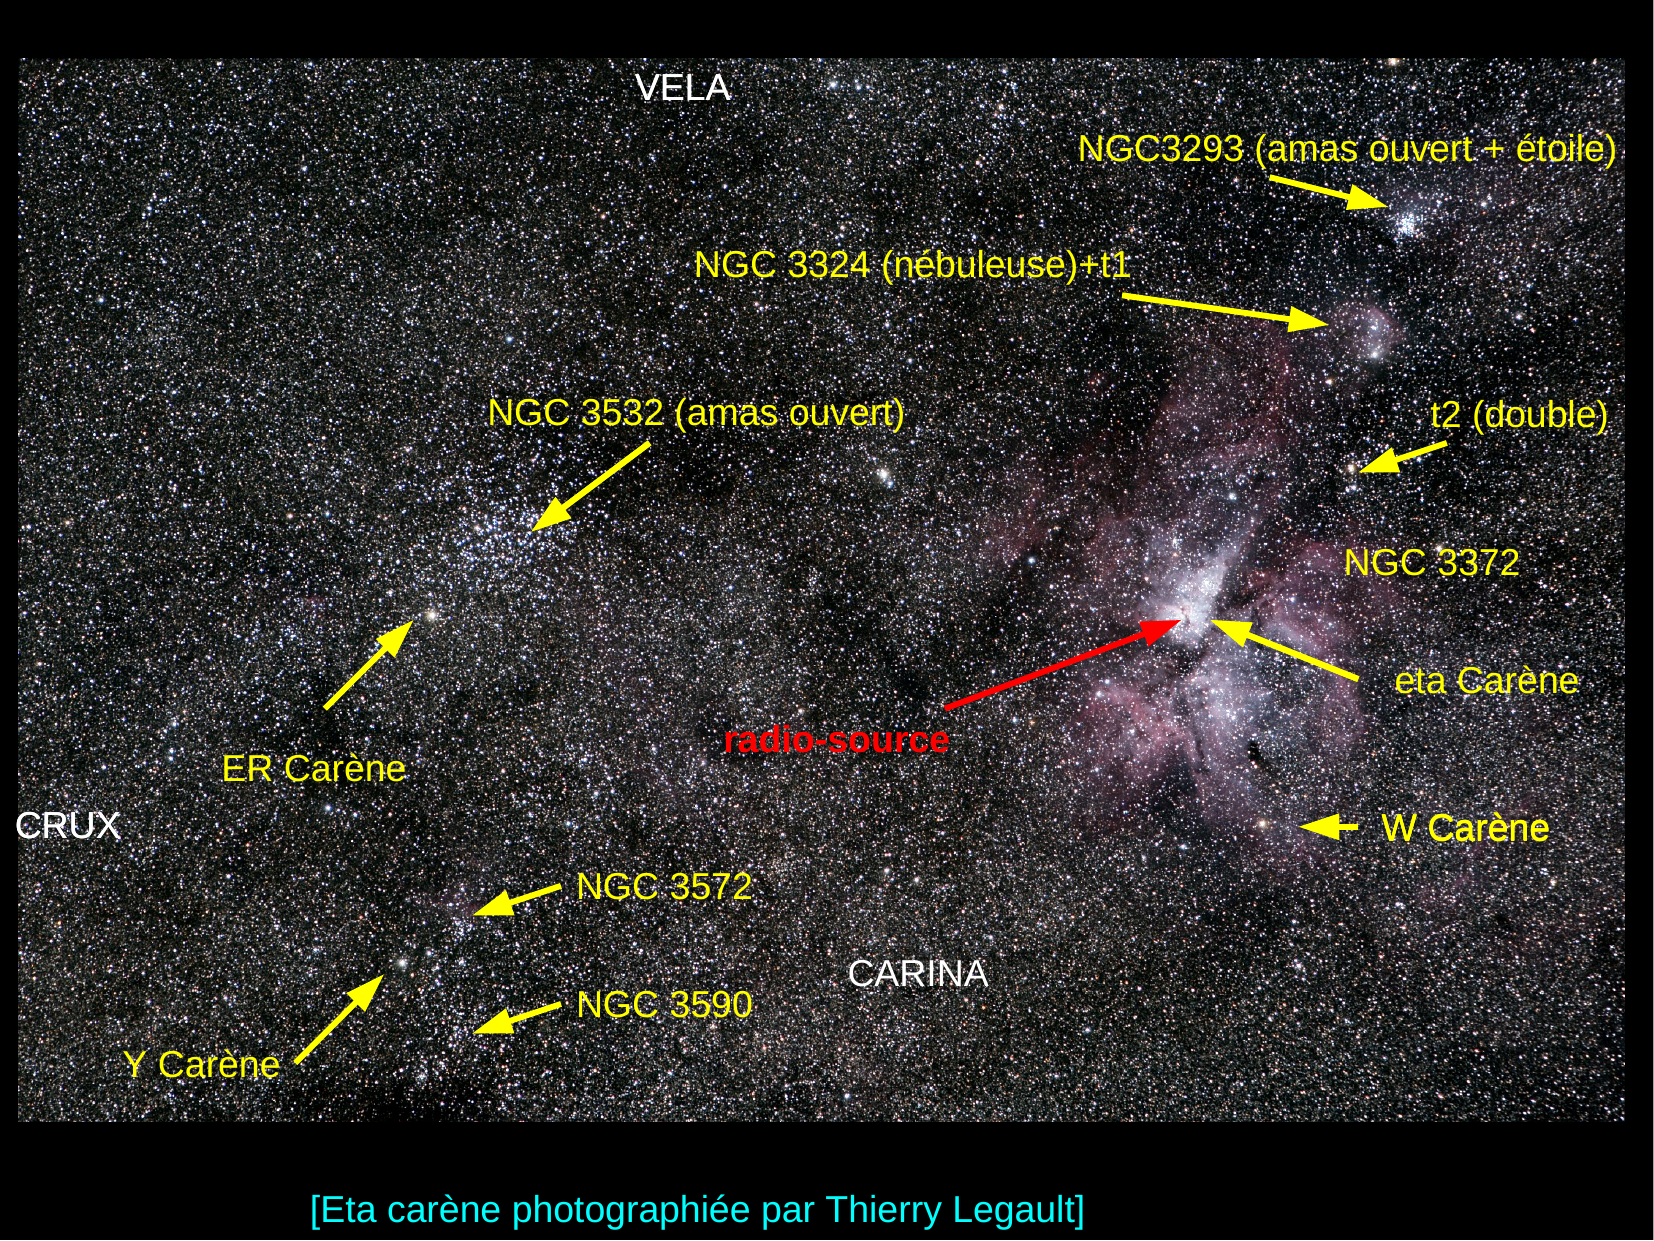

VELA
VELA
NGC3293 (amas ouvert + étoile)
NGC 3324 (nébuleuse)+t1
NGC 3532 (amas ouvert)
t2 (double)
NGC 3372
eta Carène
radio-source
ER Carène
CRUX
CRUX
W Carène
W Carène
W Carène
NGC 3572
CARINA
NGC 3590
Y Carène
[Eta carène photographiée par Thierry Legault]